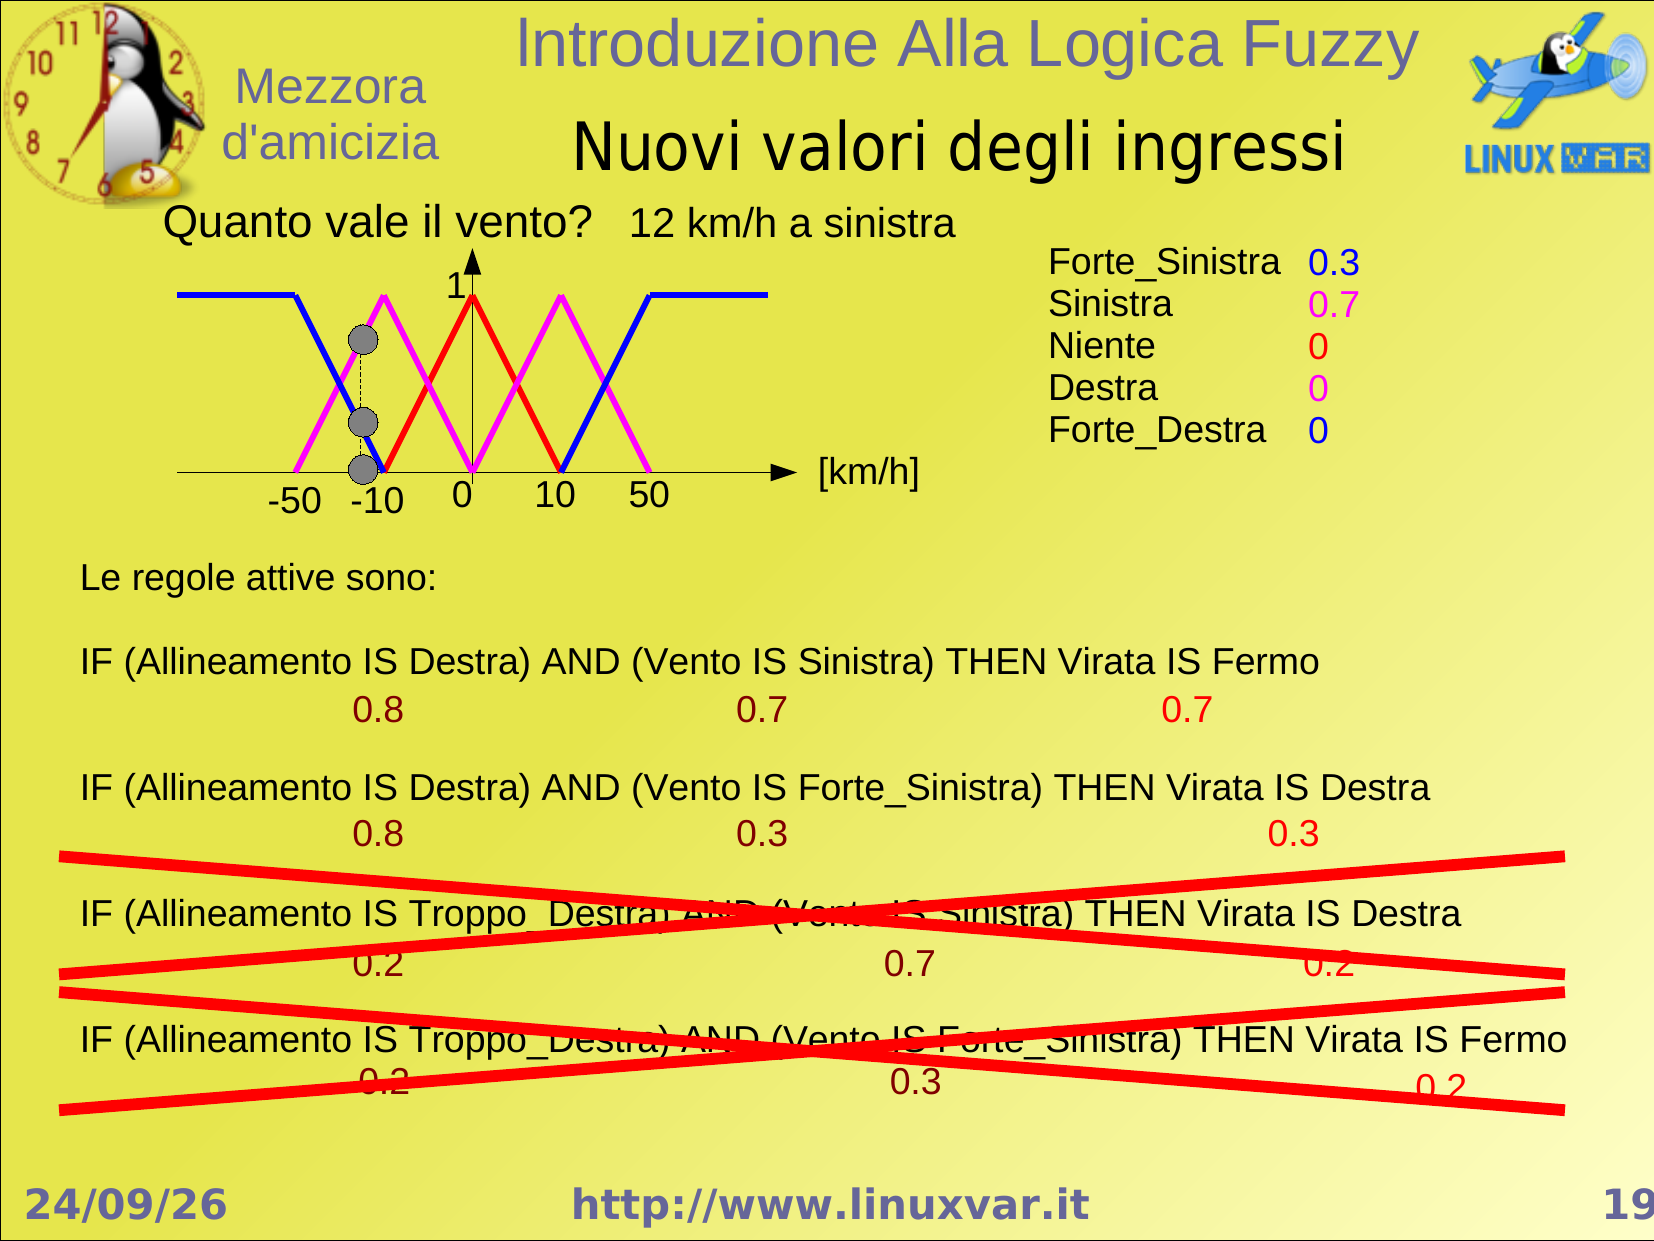

# Nuovi valori degli ingressi
Quanto vale il vento?
12 km/h a sinistra
Forte_Sinistra
Sinistra
Niente
Destra
Forte_Destra
0.3
0.7
0
0
0
1
[km/h]
0
10
50
-50
-10
Le regole attive sono:
IF (Allineamento IS Destra) AND (Vento IS Sinistra) THEN Virata IS Fermo
IF (Allineamento IS Destra) AND (Vento IS Forte_Sinistra) THEN Virata IS Destra
IF (Allineamento IS Troppo_Destra) AND (Vento IS Sinistra) THEN Virata IS Destra
IF (Allineamento IS Troppo_Destra) AND (Vento IS Forte_Sinistra) THEN Virata IS Fermo
0.8
0.7
0.7
0.8
0.3
0.3
0.2
0.7
0.2
0.2
0.3
0.2
19